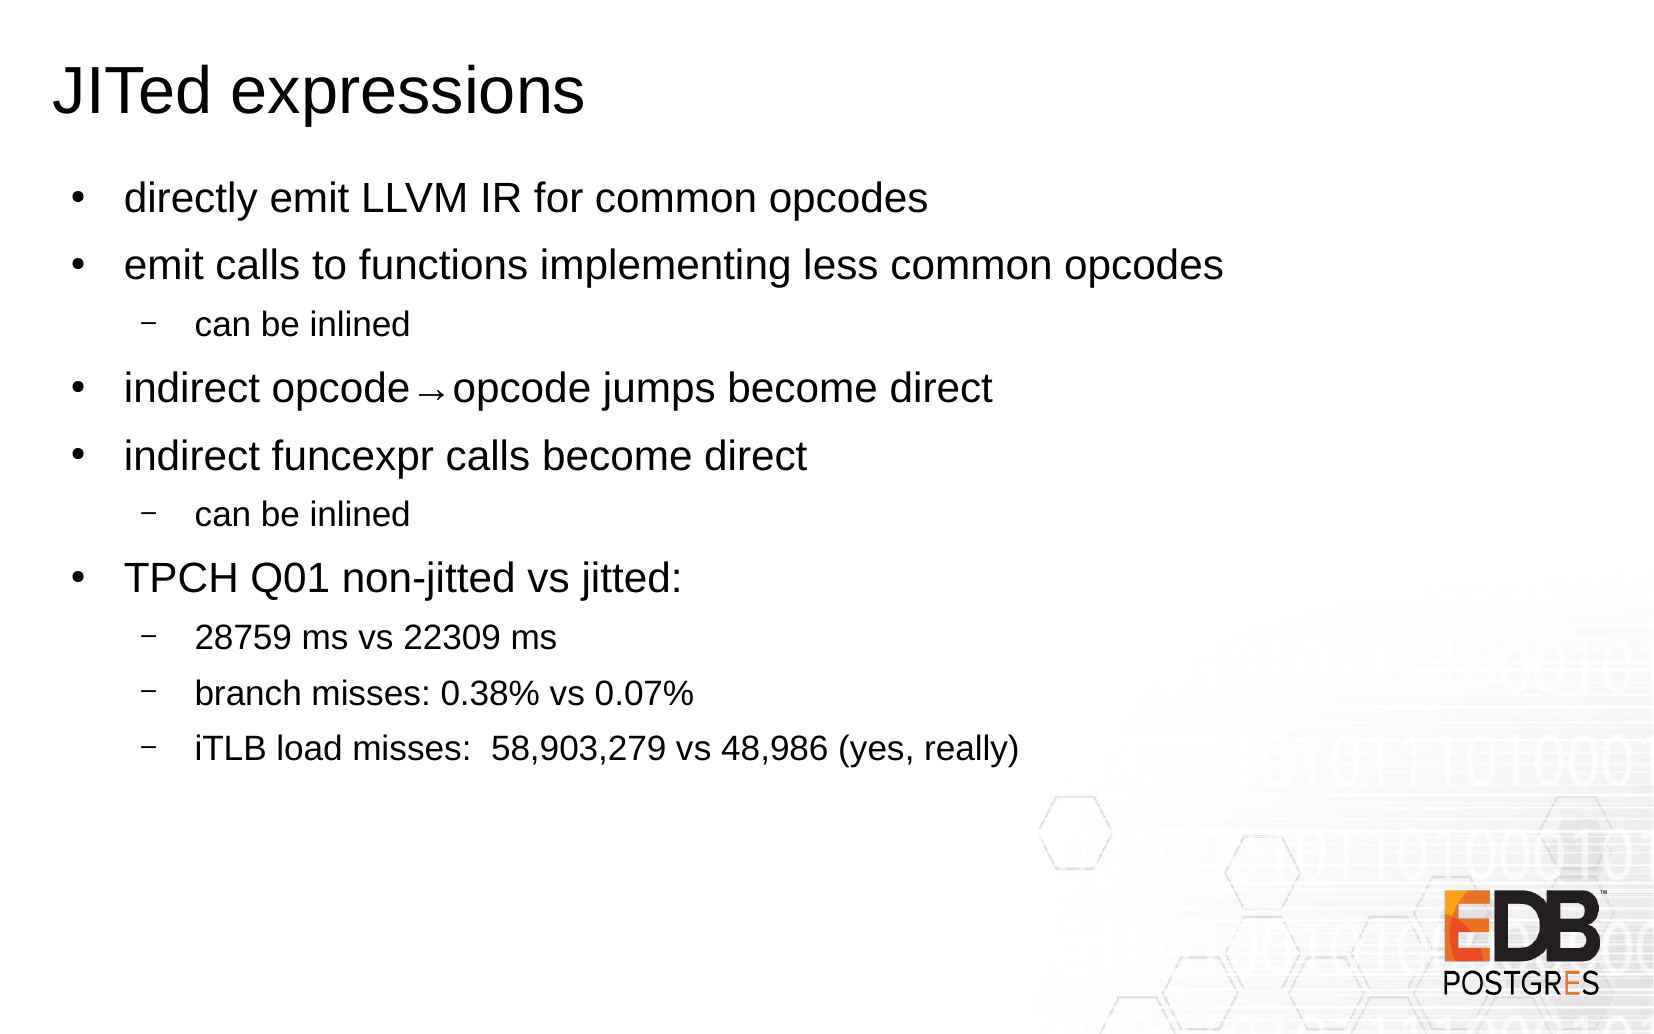

# JITed expressions
directly emit LLVM IR for common opcodes
emit calls to functions implementing less common opcodes
can be inlined
indirect opcode→opcode jumps become direct
indirect funcexpr calls become direct
can be inlined
TPCH Q01 non-jitted vs jitted:
28759 ms vs 22309 ms
branch misses: 0.38% vs 0.07%
iTLB load misses: 58,903,279 vs 48,986 (yes, really)